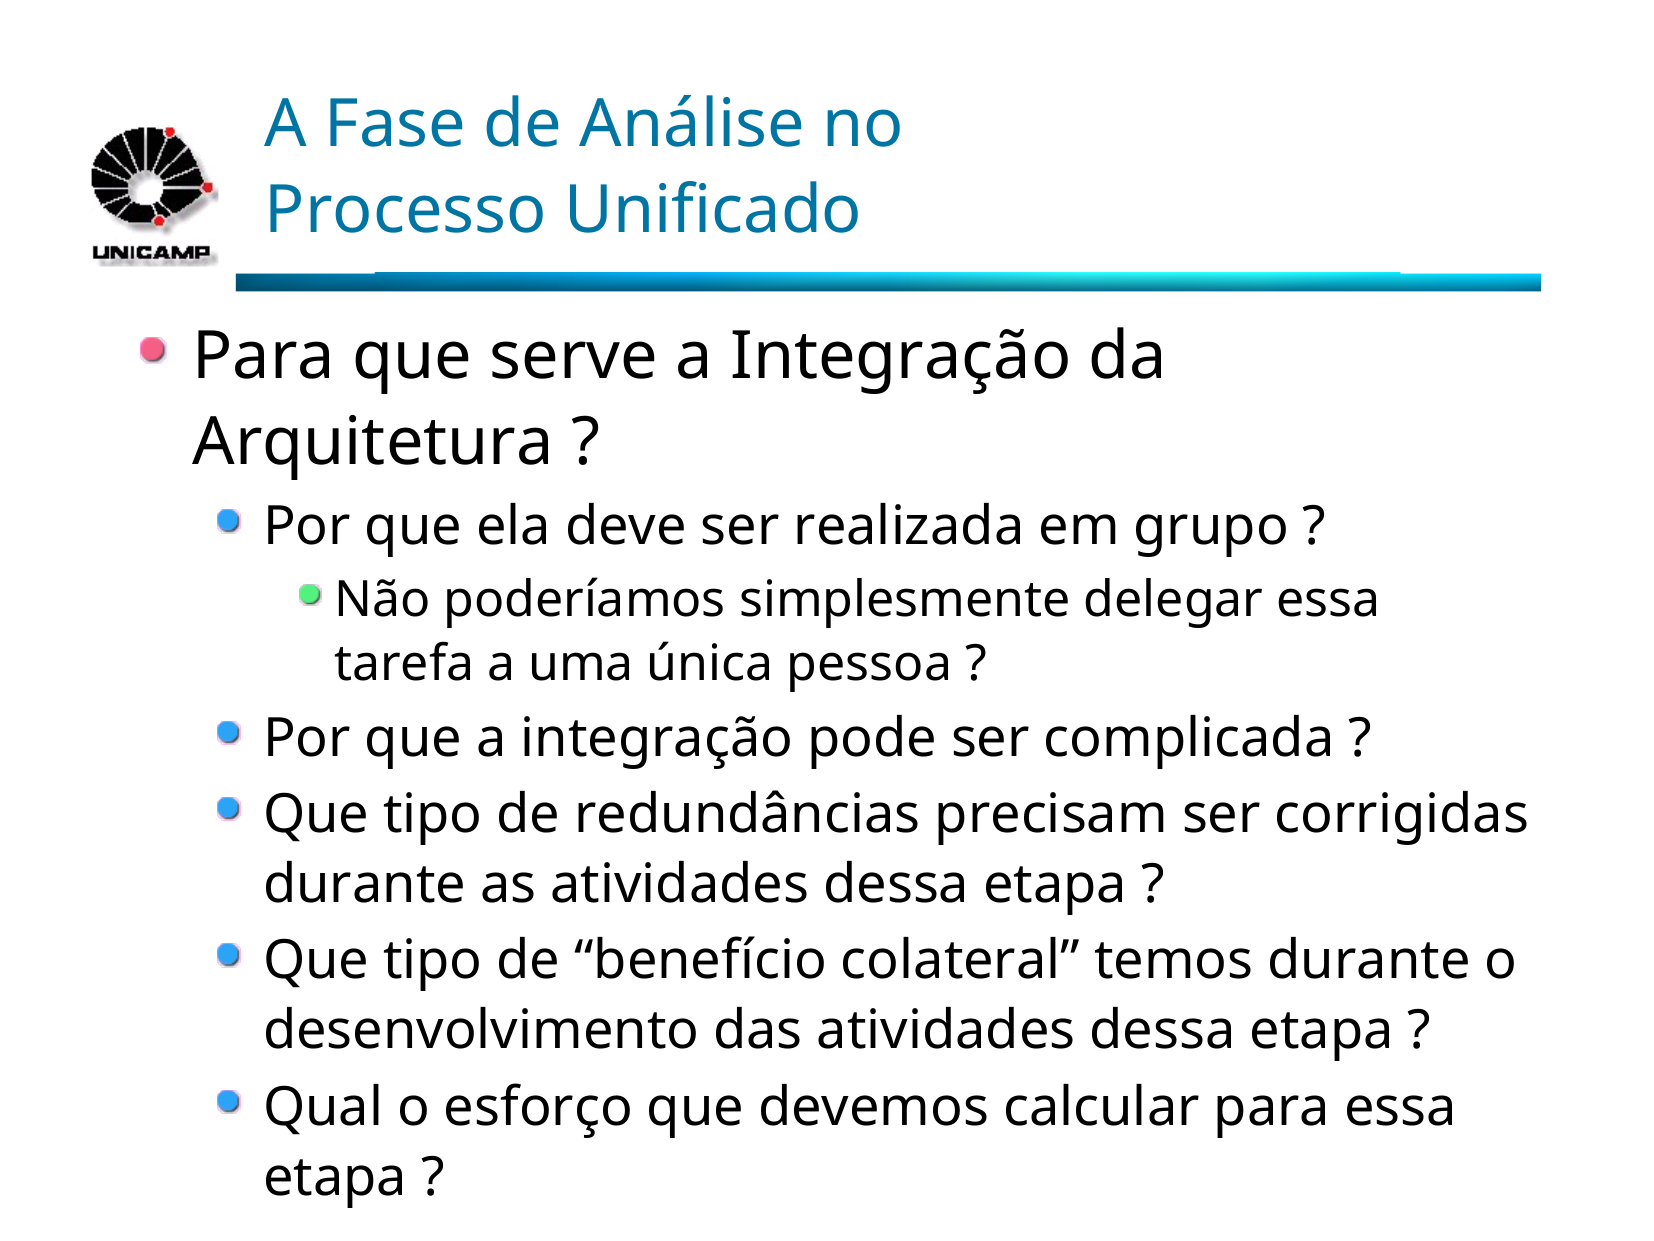

# A Fase de Análise no Processo Unificado
Para que serve a Integração da Arquitetura ?
Por que ela deve ser realizada em grupo ?
Não poderíamos simplesmente delegar essa tarefa a uma única pessoa ?
Por que a integração pode ser complicada ?
Que tipo de redundâncias precisam ser corrigidas durante as atividades dessa etapa ?
Que tipo de “benefício colateral” temos durante o desenvolvimento das atividades dessa etapa ?
Qual o esforço que devemos calcular para essa etapa ?